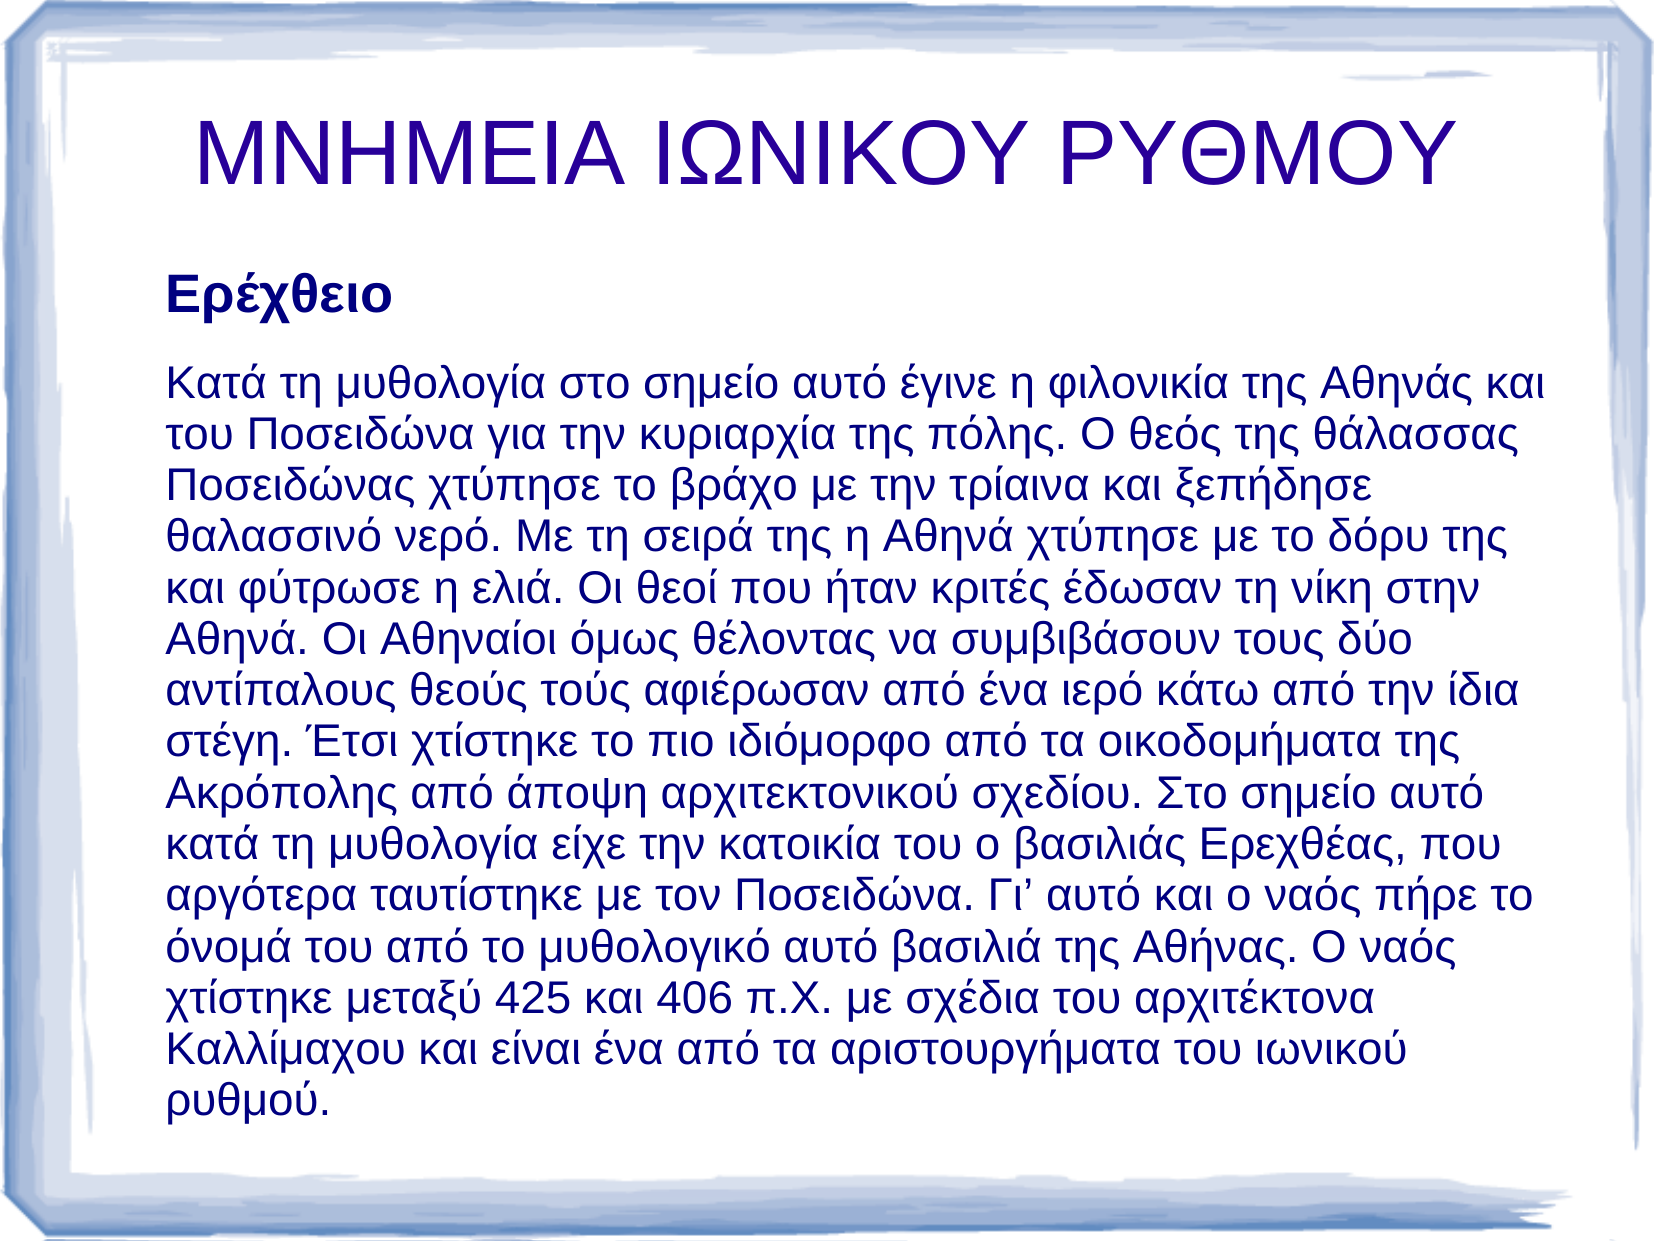

# ΜΝΗΜΕΙΑ ΙΩΝΙΚΟΥ ΡΥΘΜΟΥ
Ερέχθειο
Κατά τη μυθολογία στο σημείο αυτό έγινε η φιλονικία της Αθηνάς και του Ποσειδώνα για την κυριαρχία της πόλης. Ο θεός της θάλασσας Ποσειδώνας χτύπησε το βράχο με την τρίαινα και ξεπήδησε θαλασσινό νερό. Με τη σειρά της η Αθηνά χτύπησε με το δόρυ της και φύτρωσε η ελιά. Οι θεοί που ήταν κριτές έδωσαν τη νίκη στην Αθηνά. Οι Αθηναίοι όμως θέλοντας να συμβιβάσουν τους δύο αντίπαλους θεούς τούς αφιέρωσαν από ένα ιερό κάτω από την ίδια στέγη. Έτσι χτίστηκε το πιο ιδιόμορφο από τα οικοδομήματα της Ακρόπολης από άποψη αρχιτεκτονικού σχεδίου. Στο σημείο αυτό κατά τη μυθολογία είχε την κατοικία του ο βασιλιάς Ερεχθέας, που αργότερα ταυτίστηκε με τον Ποσειδώνα. Γι’ αυτό και ο ναός πήρε το όνομά του από το μυθολογικό αυτό βασιλιά της Αθήνας. Ο ναός χτίστηκε μεταξύ 425 και 406 π.Χ. με σχέδια του αρχιτέκτονα Καλλίμαχου και είναι ένα από τα αριστουργήματα του ιωνικού ρυθμού.